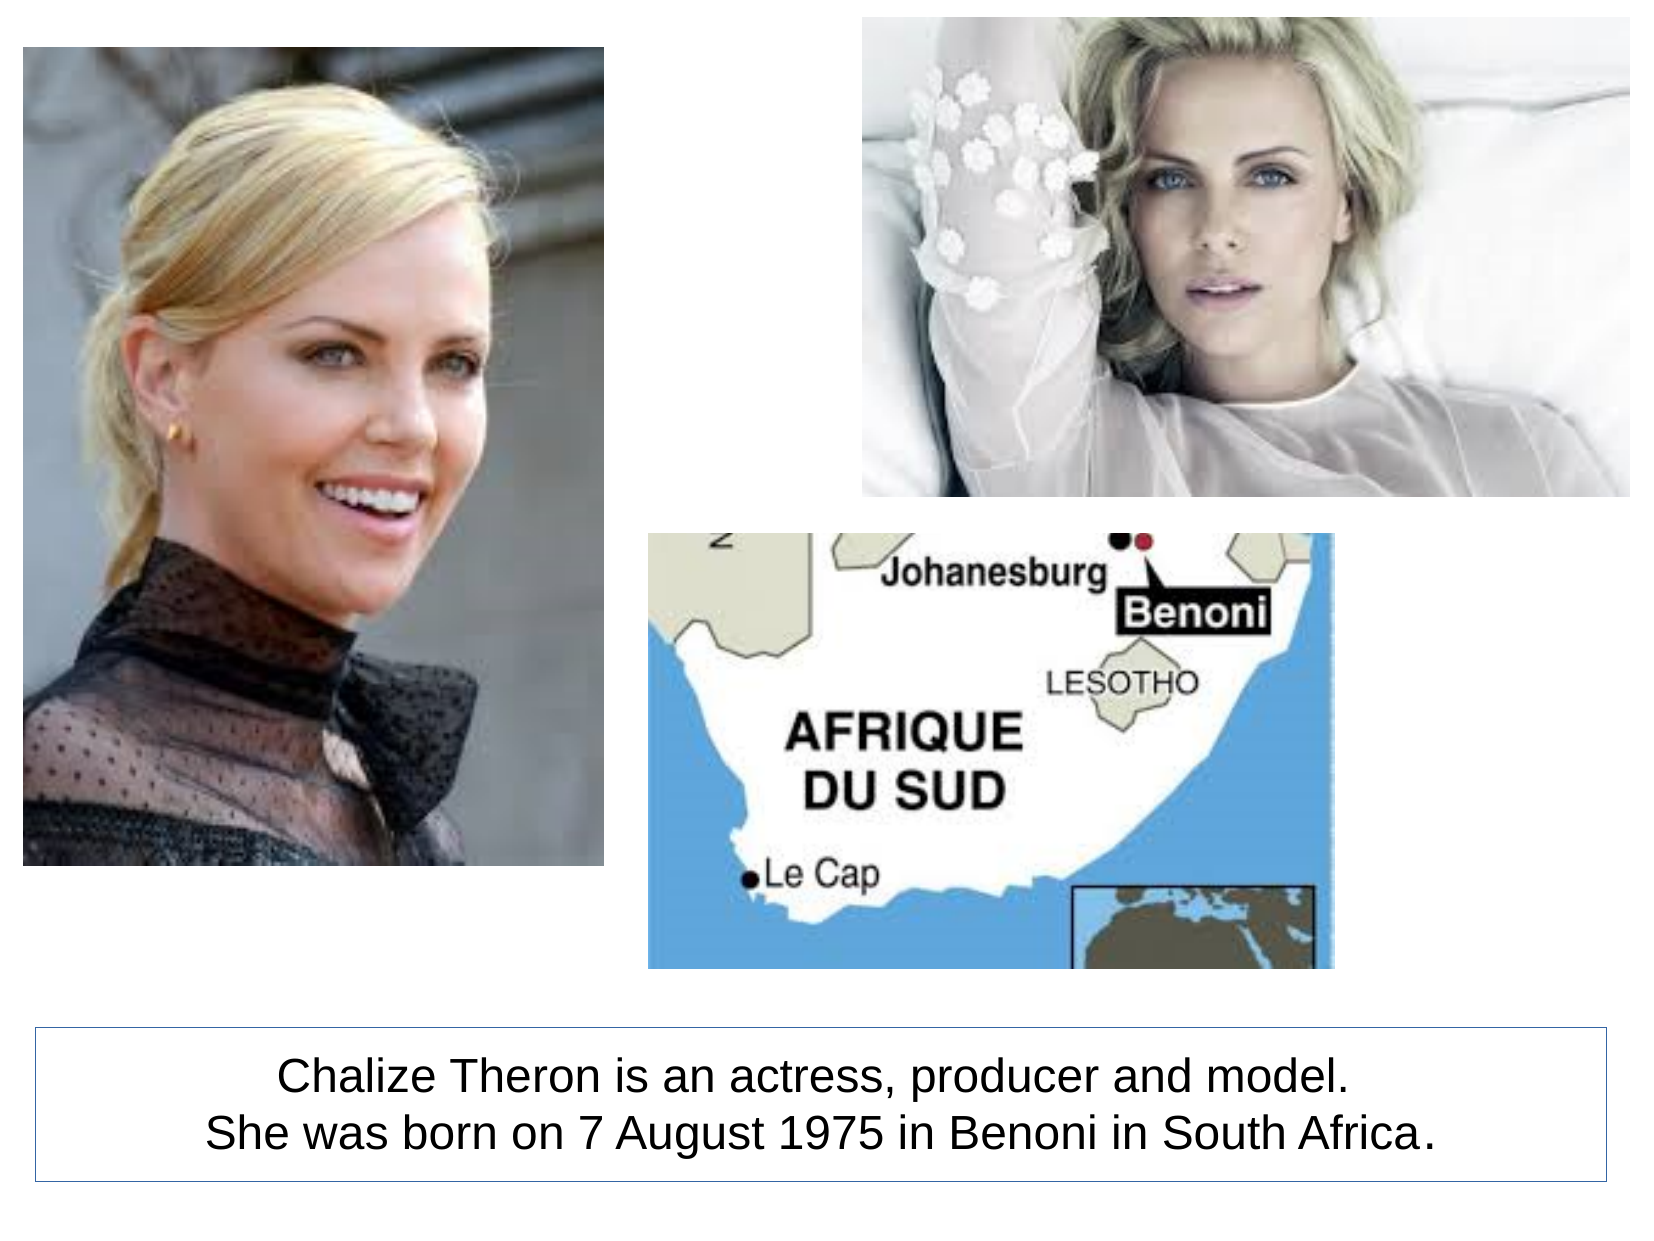

Chalize Theron is an actress, producer and model.
She was born on 7 August 1975 in Benoni in South Africa.